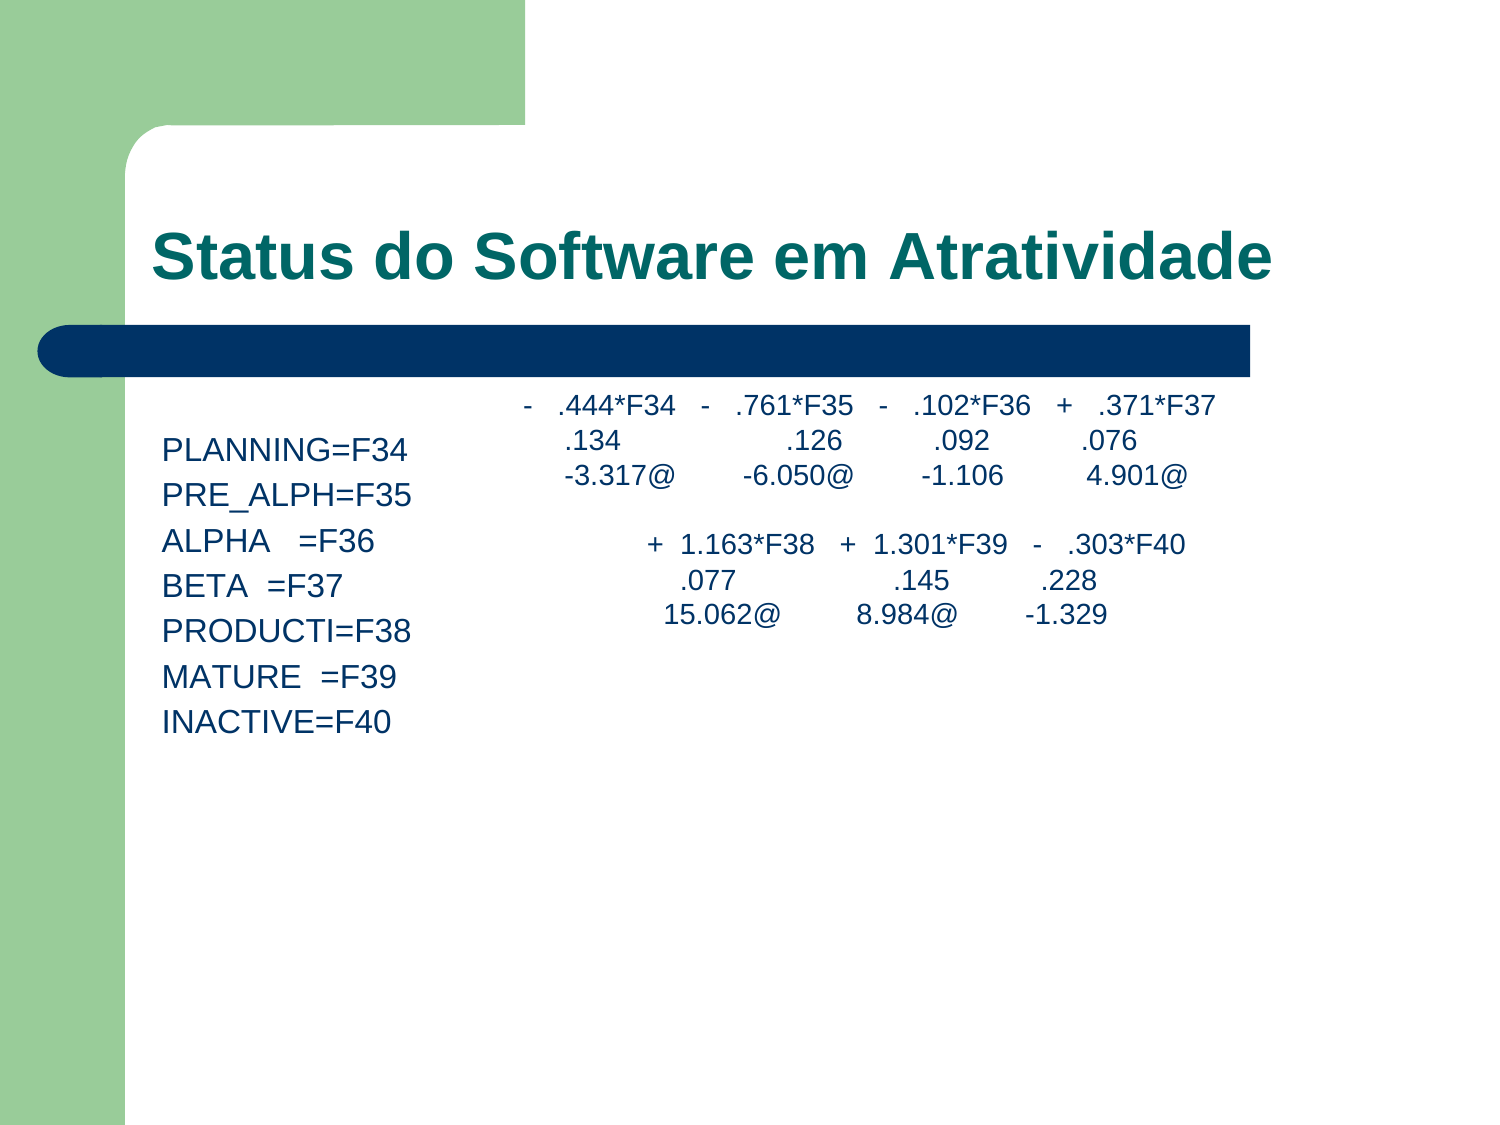

# Status do Software em Atratividade
 - .444*F34 - .761*F35 - .102*F36 + .371*F37
 .134 .126 .092 .076
 -3.317@ -6.050@ -1.106 4.901@
 + 1.163*F38 + 1.301*F39 - .303*F40
 .077 .145 .228
 15.062@ 8.984@ -1.329
 PLANNING=F34
 PRE_ALPH=F35
 ALPHA =F36
 BETA =F37
 PRODUCTI=F38
 MATURE =F39
 INACTIVE=F40